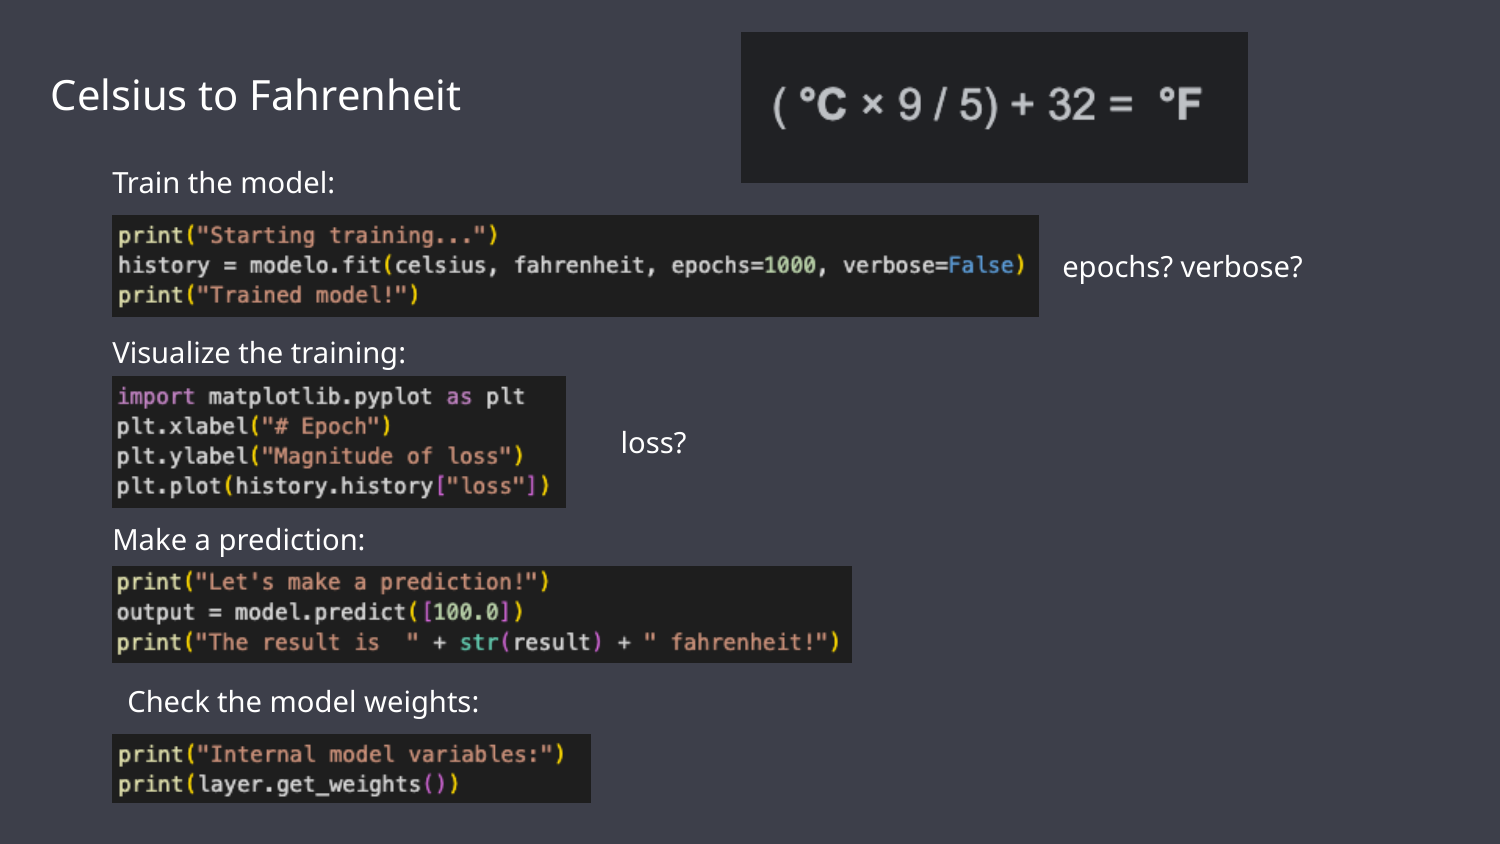

Celsius to Fahrenheit
Train the model:
epochs? verbose?
Visualize the training:
loss?
Make a prediction:
Check the model weights: